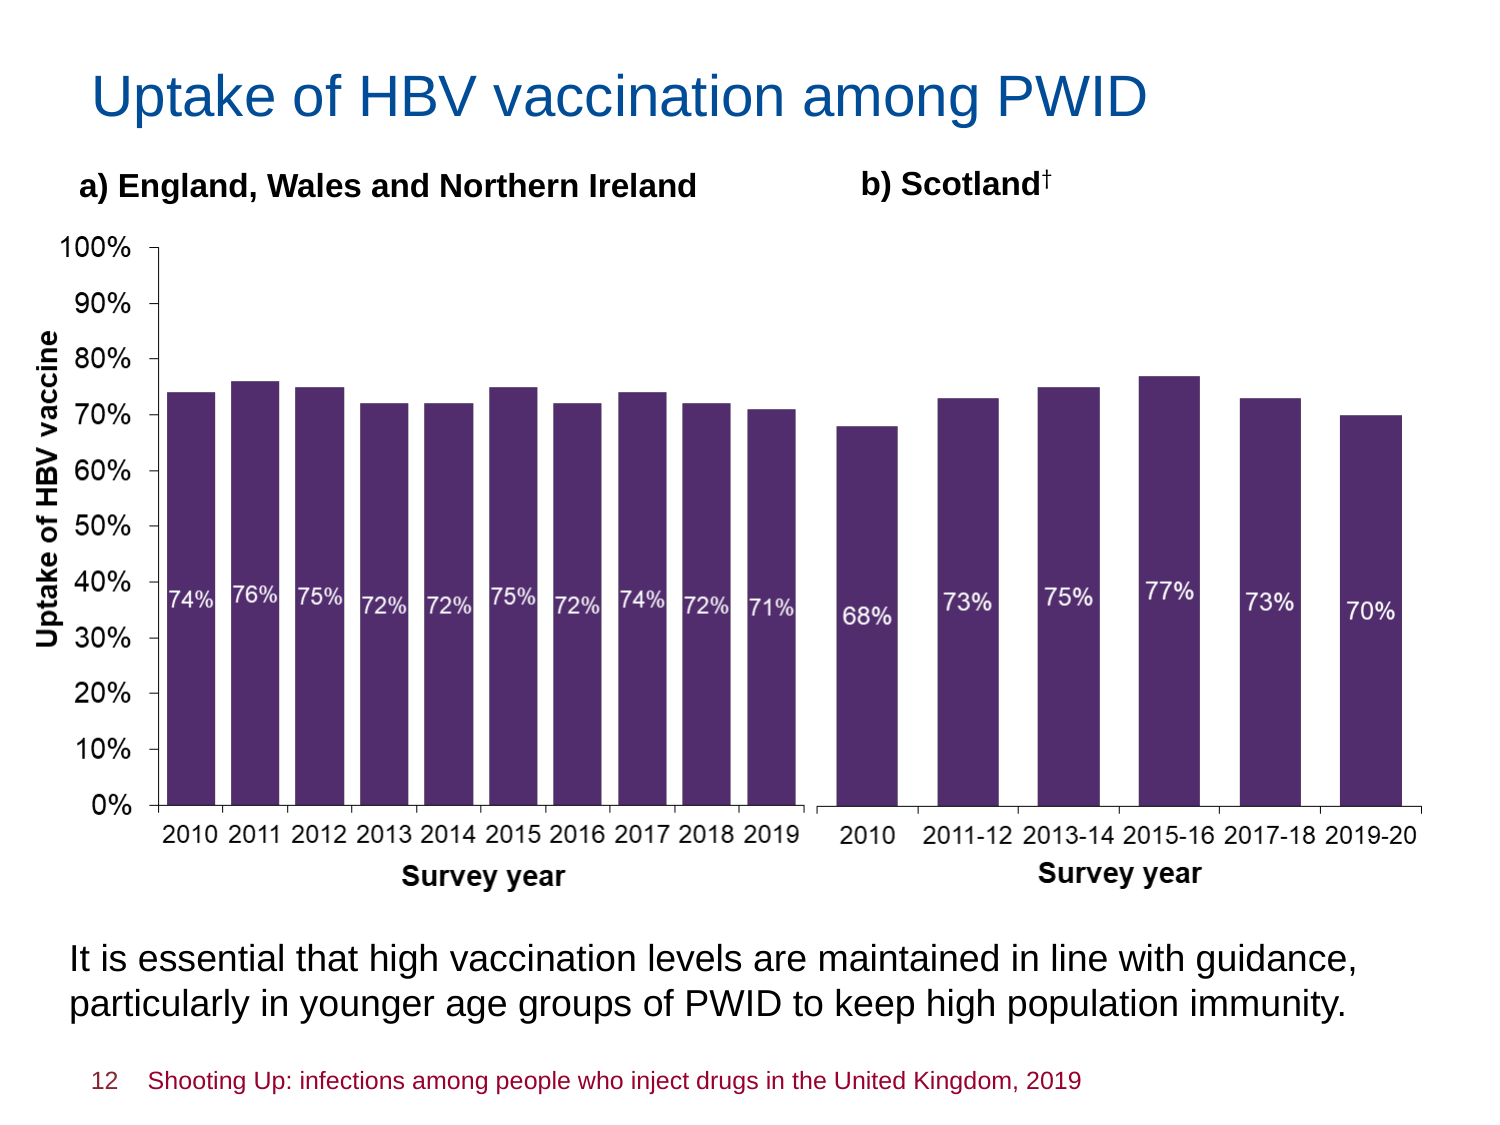

Uptake of HBV vaccination among PWID
b) Scotland†
a) England, Wales and Northern Ireland
It is essential that high vaccination levels are maintained in line with guidance, particularly in younger age groups of PWID to keep high population immunity.
Shooting Up: infections among people who inject drugs in the United Kingdom, 2019